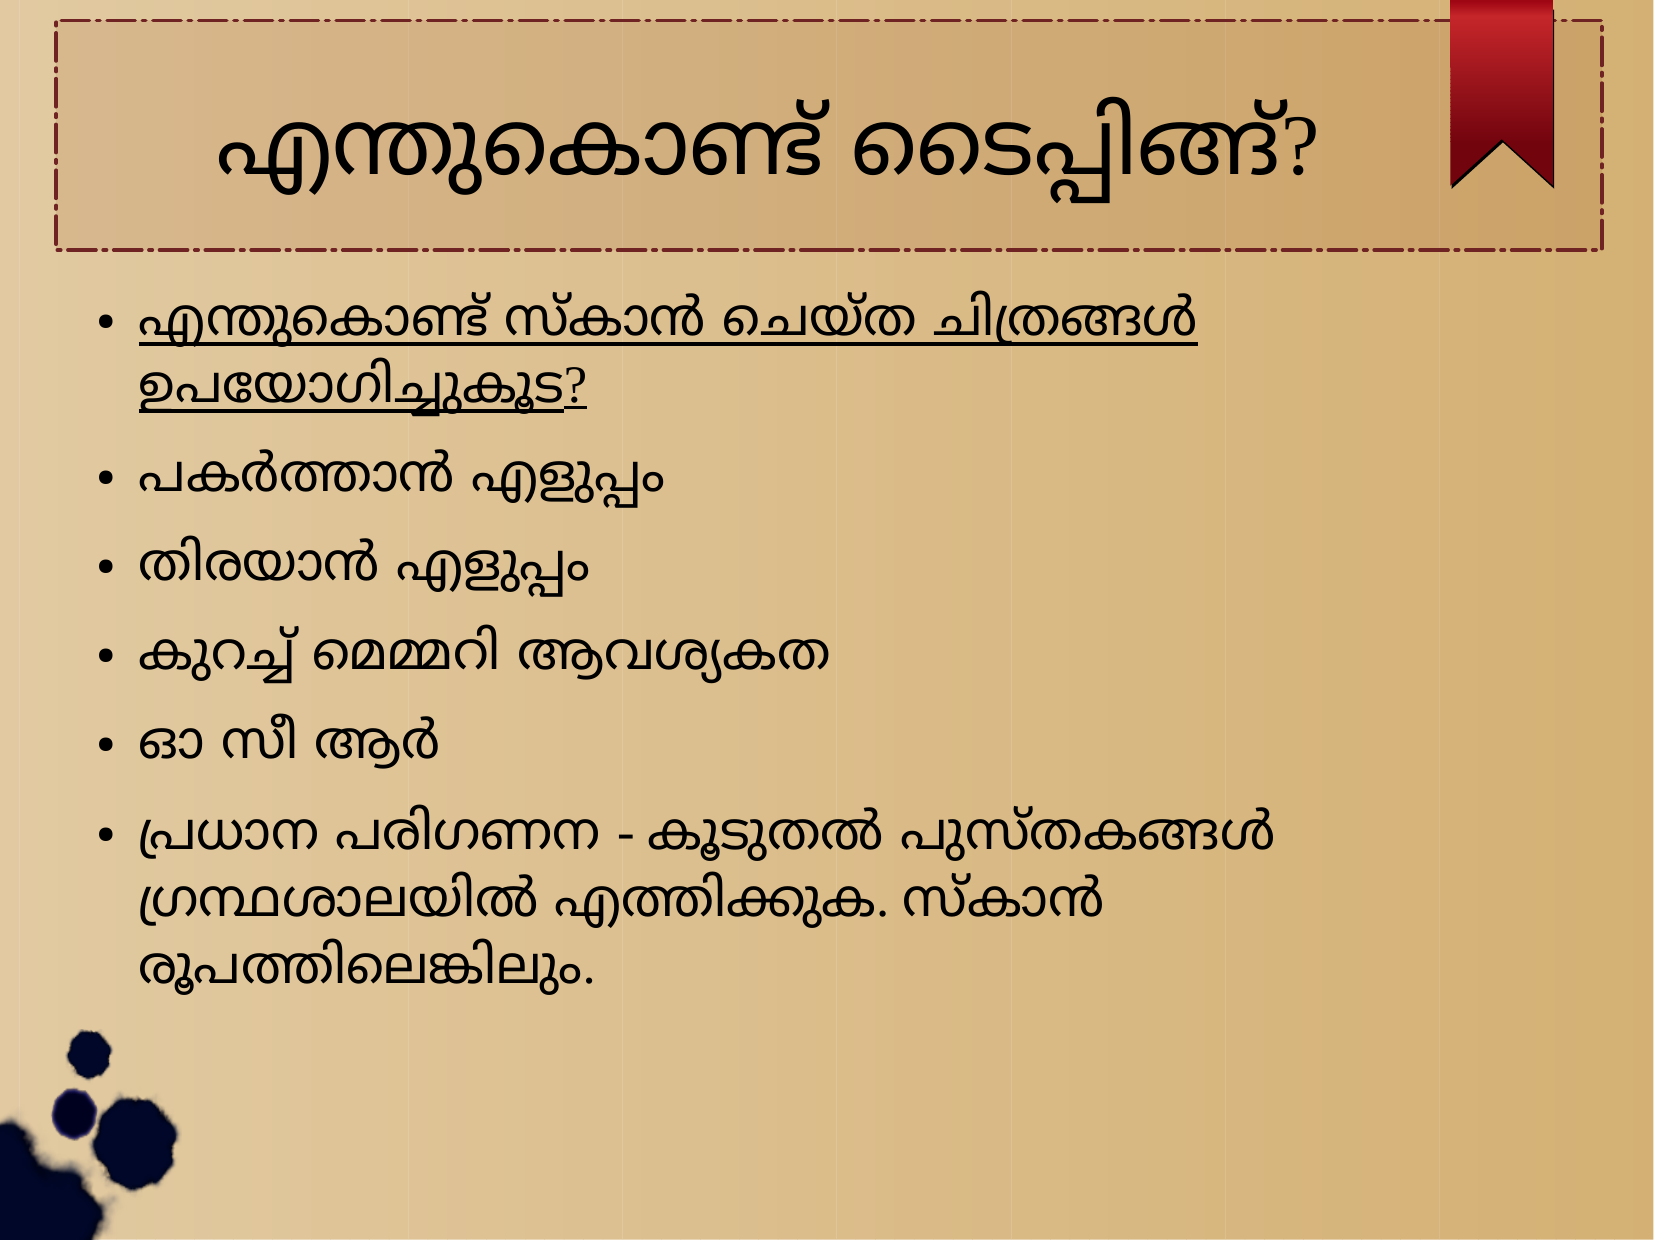

# എന്തുകൊണ്ട് ടൈപ്പിങ്ങ്?
എന്തുകൊണ്ട് സ്കാൻ ചെയ്ത ചിത്രങ്ങൾ ഉപയോഗിച്ചുകൂട?
പകർത്താൻ എളുപ്പം
തിരയാൻ എളുപ്പം
കുറച്ച് മെമ്മറി ആവശ്യകത
ഓ സീ ആർ
പ്രധാന പരിഗണന - കൂടുതൽ പുസ്തകങ്ങൾ ഗ്രന്ഥശാലയിൽ എത്തിക്കുക. സ്കാൻ രൂപത്തിലെങ്കിലും.